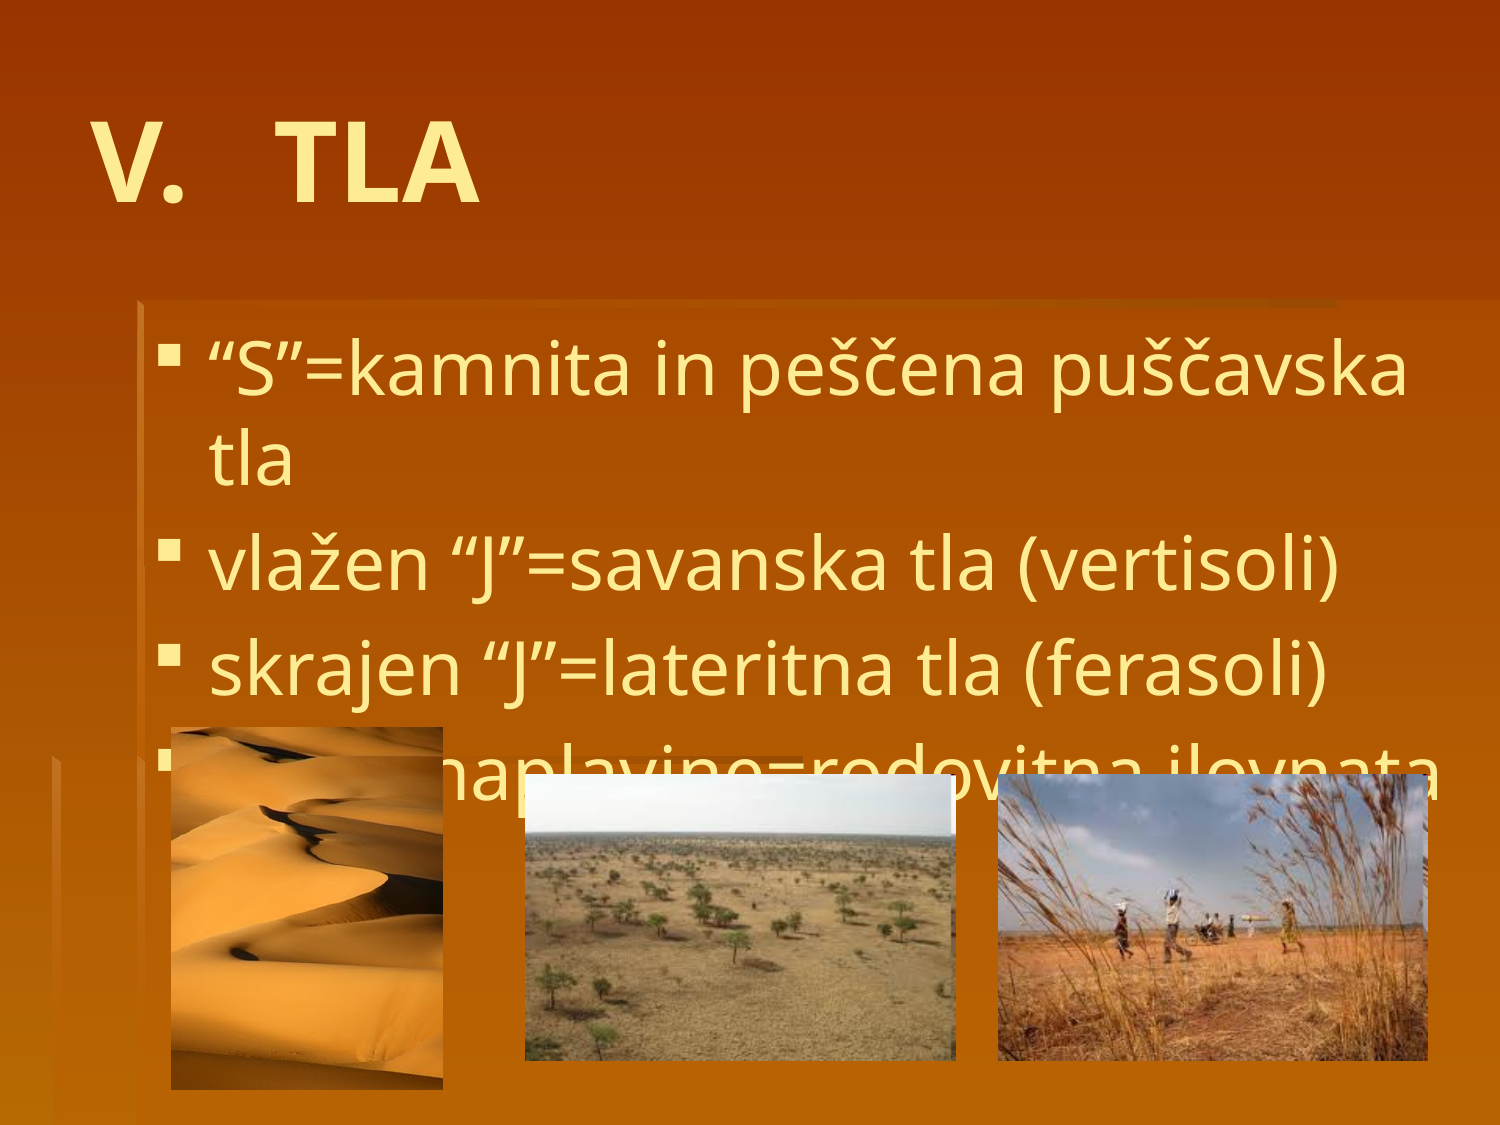

# TLA
“S”=kamnita in peščena puščavska tla
vlažen “J”=savanska tla (vertisoli)
skrajen “J”=lateritna tla (ferasoli)
rečne naplavine=rodovitna ilovnata tla